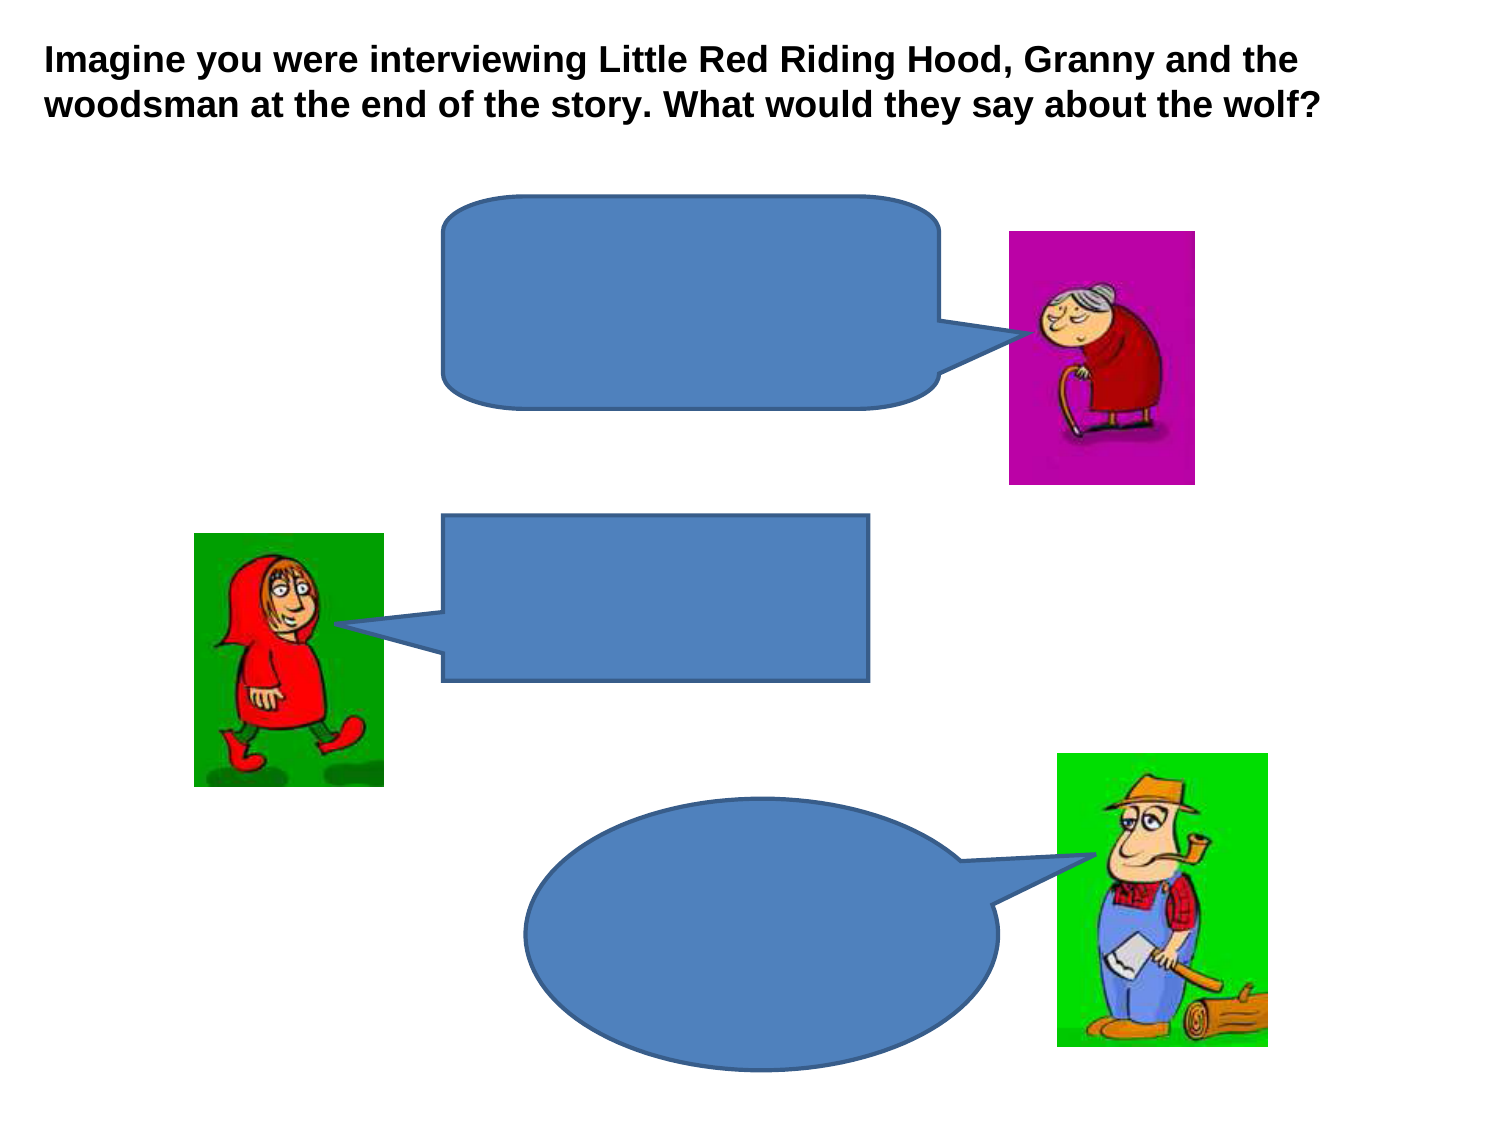

Imagine you were interviewing Little Red Riding Hood, Granny and the
woodsman at the end of the story. What would they say about the wolf?